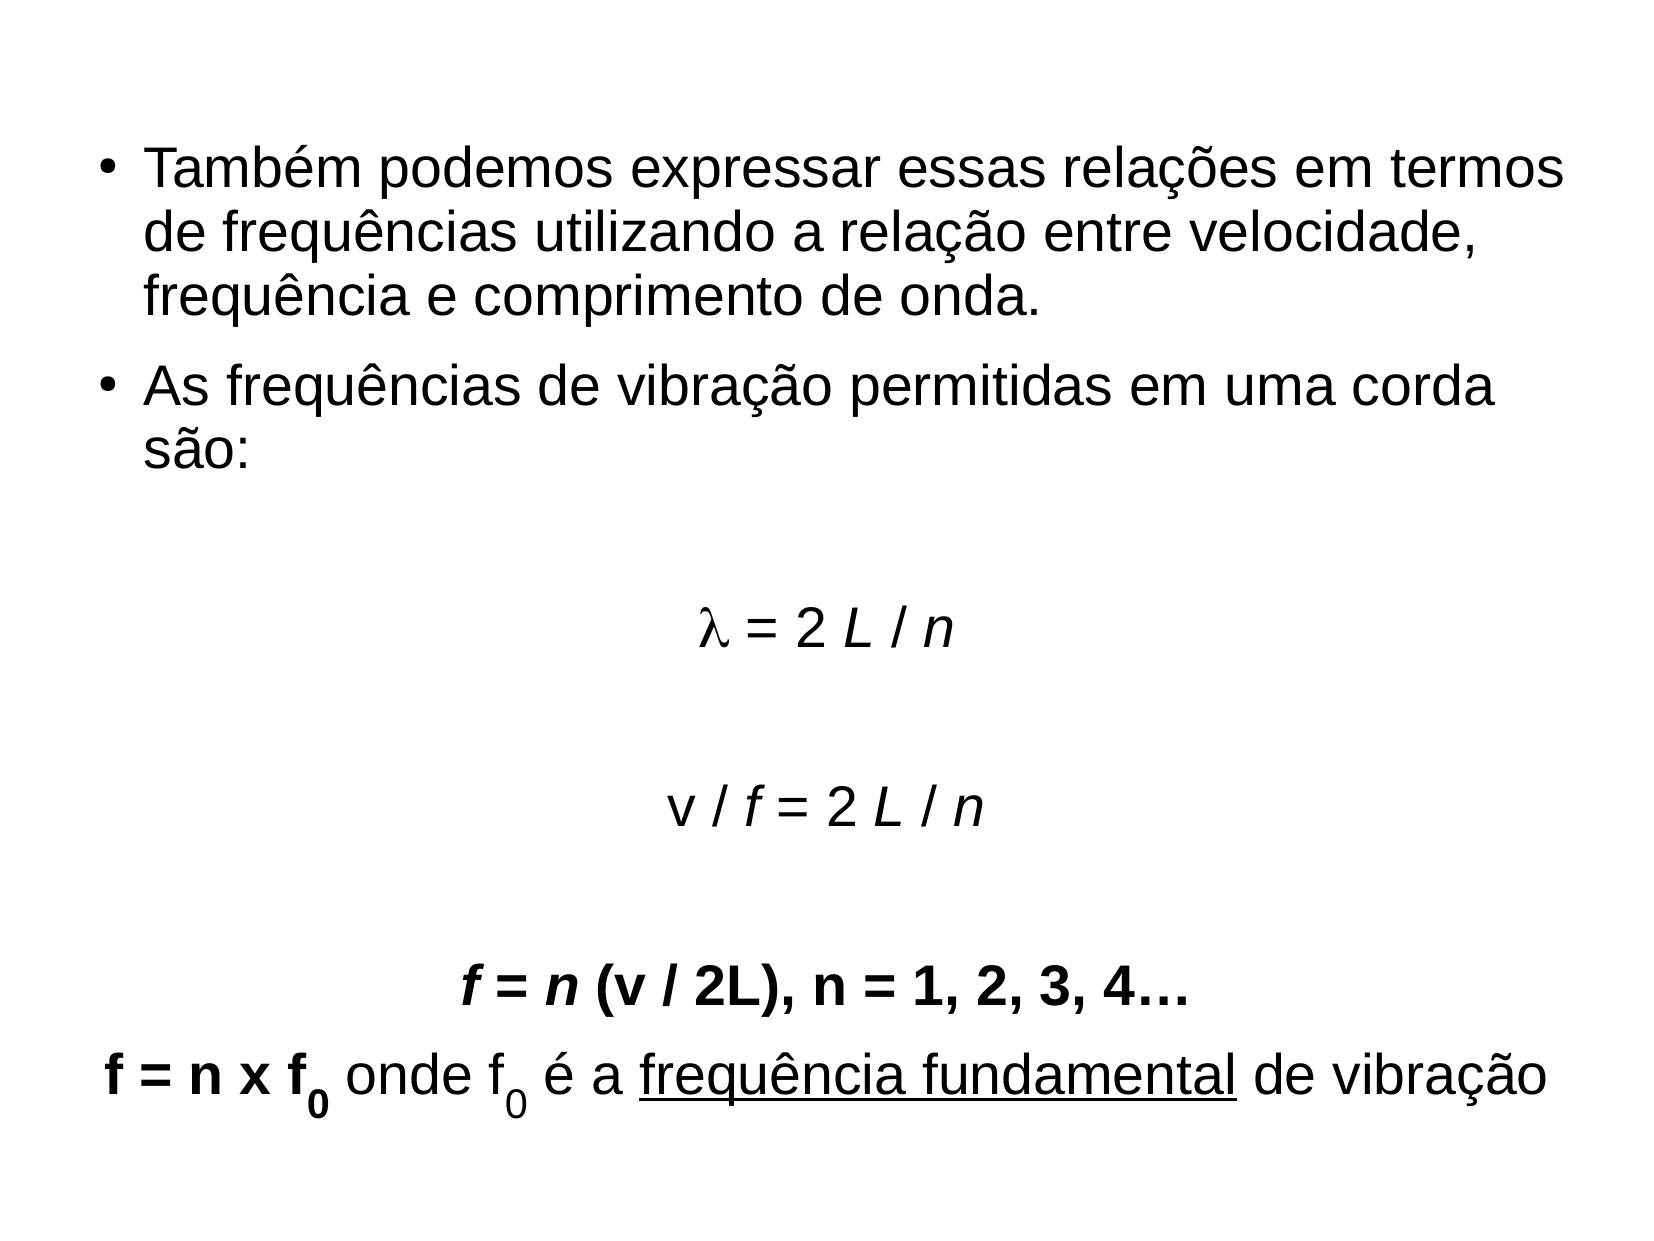

#
Também podemos expressar essas relações em termos de frequências utilizando a relação entre velocidade, frequência e comprimento de onda.
As frequências de vibração permitidas em uma corda são:
l = 2 L / n
v / f = 2 L / n
f = n (v / 2L), n = 1, 2, 3, 4…
f = n x f0 onde f0 é a frequência fundamental de vibração